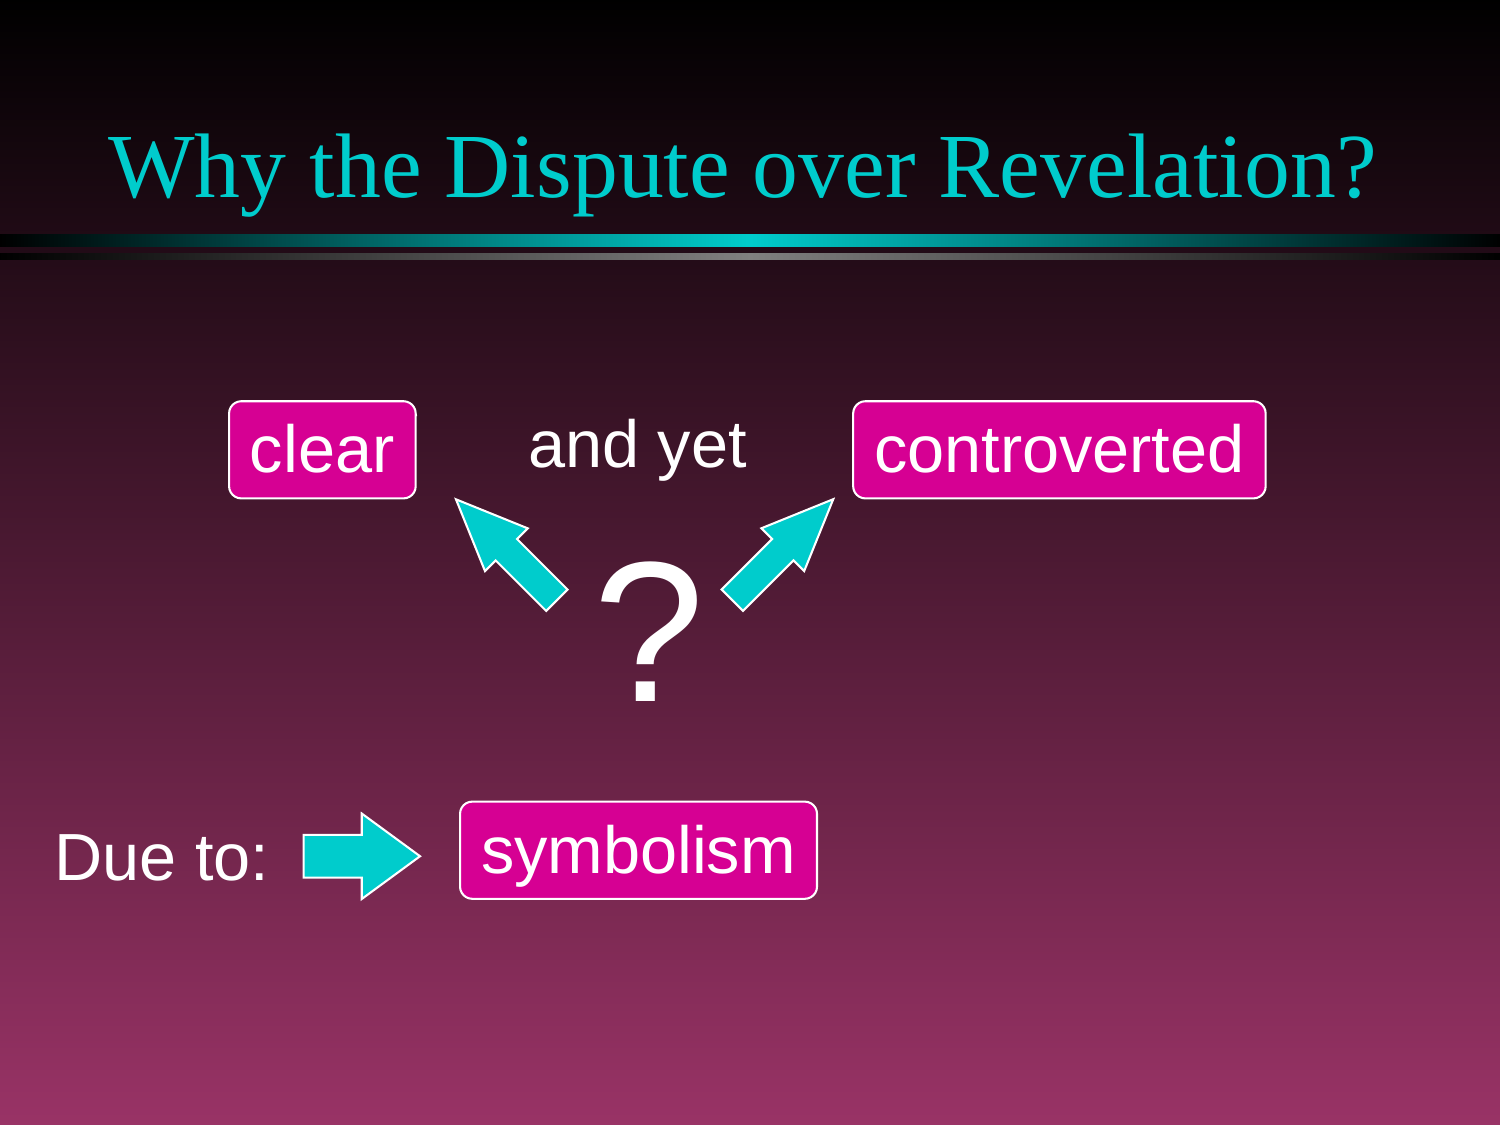

# Why the Dispute over Revelation?
and yet
clear
controverted
?
symbolism
Due to: